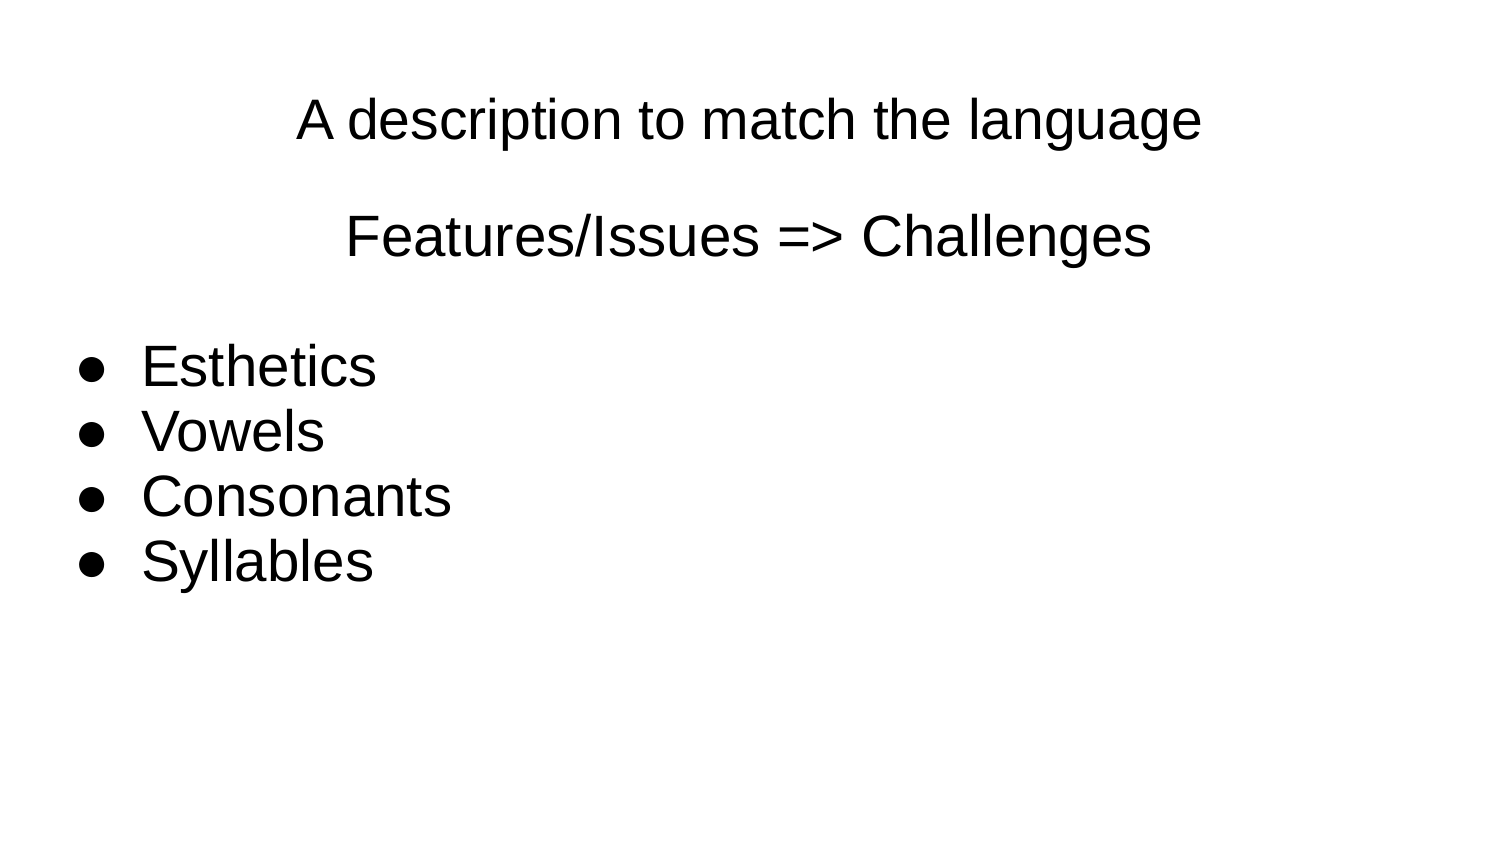

# A description to match the language
Features/Issues => Challenges
Esthetics
Vowels
Consonants
Syllables